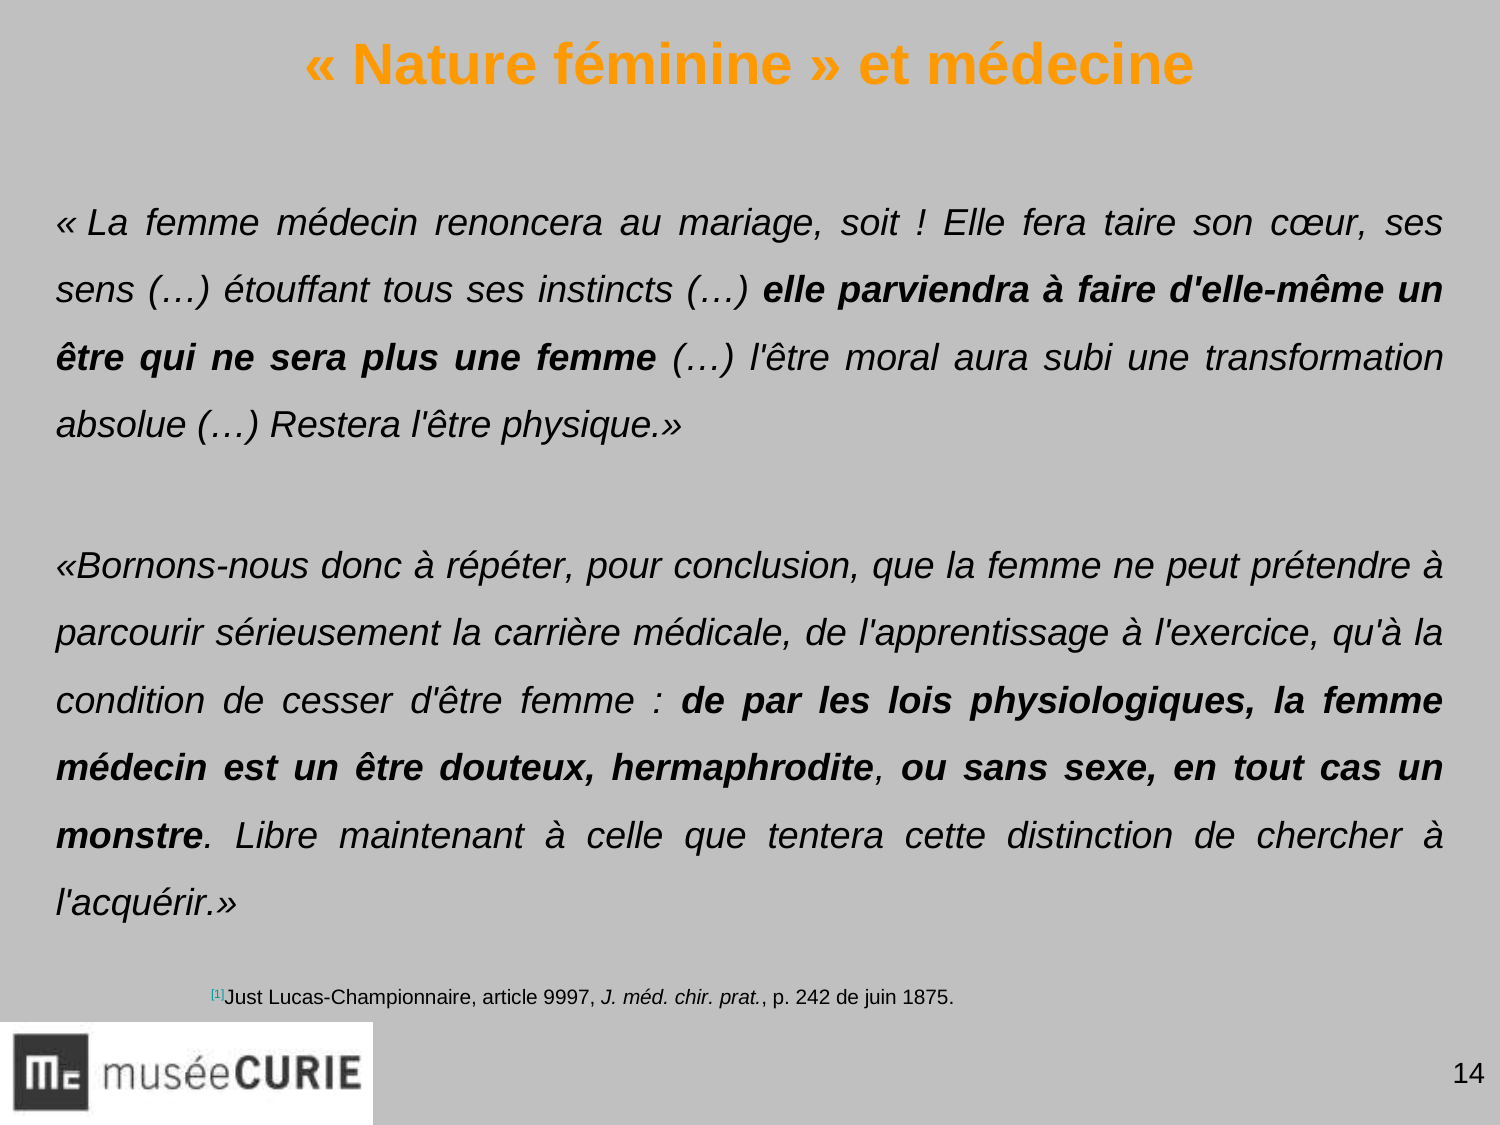

« Nature féminine » et médecine
« La femme médecin renoncera au mariage, soit ! Elle fera taire son cœur, ses sens (…) étouffant tous ses instincts (…) elle parviendra à faire d'elle-même un être qui ne sera plus une femme (…) l'être moral aura subi une transformation absolue (…) Restera l'être physique.»
«Bornons-nous donc à répéter, pour conclusion, que la femme ne peut prétendre à parcourir sérieusement la carrière médicale, de l'apprentissage à l'exercice, qu'à la condition de cesser d'être femme : de par les lois physiologiques, la femme médecin est un être douteux, hermaphrodite, ou sans sexe, en tout cas un monstre. Libre maintenant à celle que tentera cette distinction de chercher à l'acquérir.»
[1]Just Lucas-Championnaire, article 9997, J. méd. chir. prat., p. 242 de juin 1875.